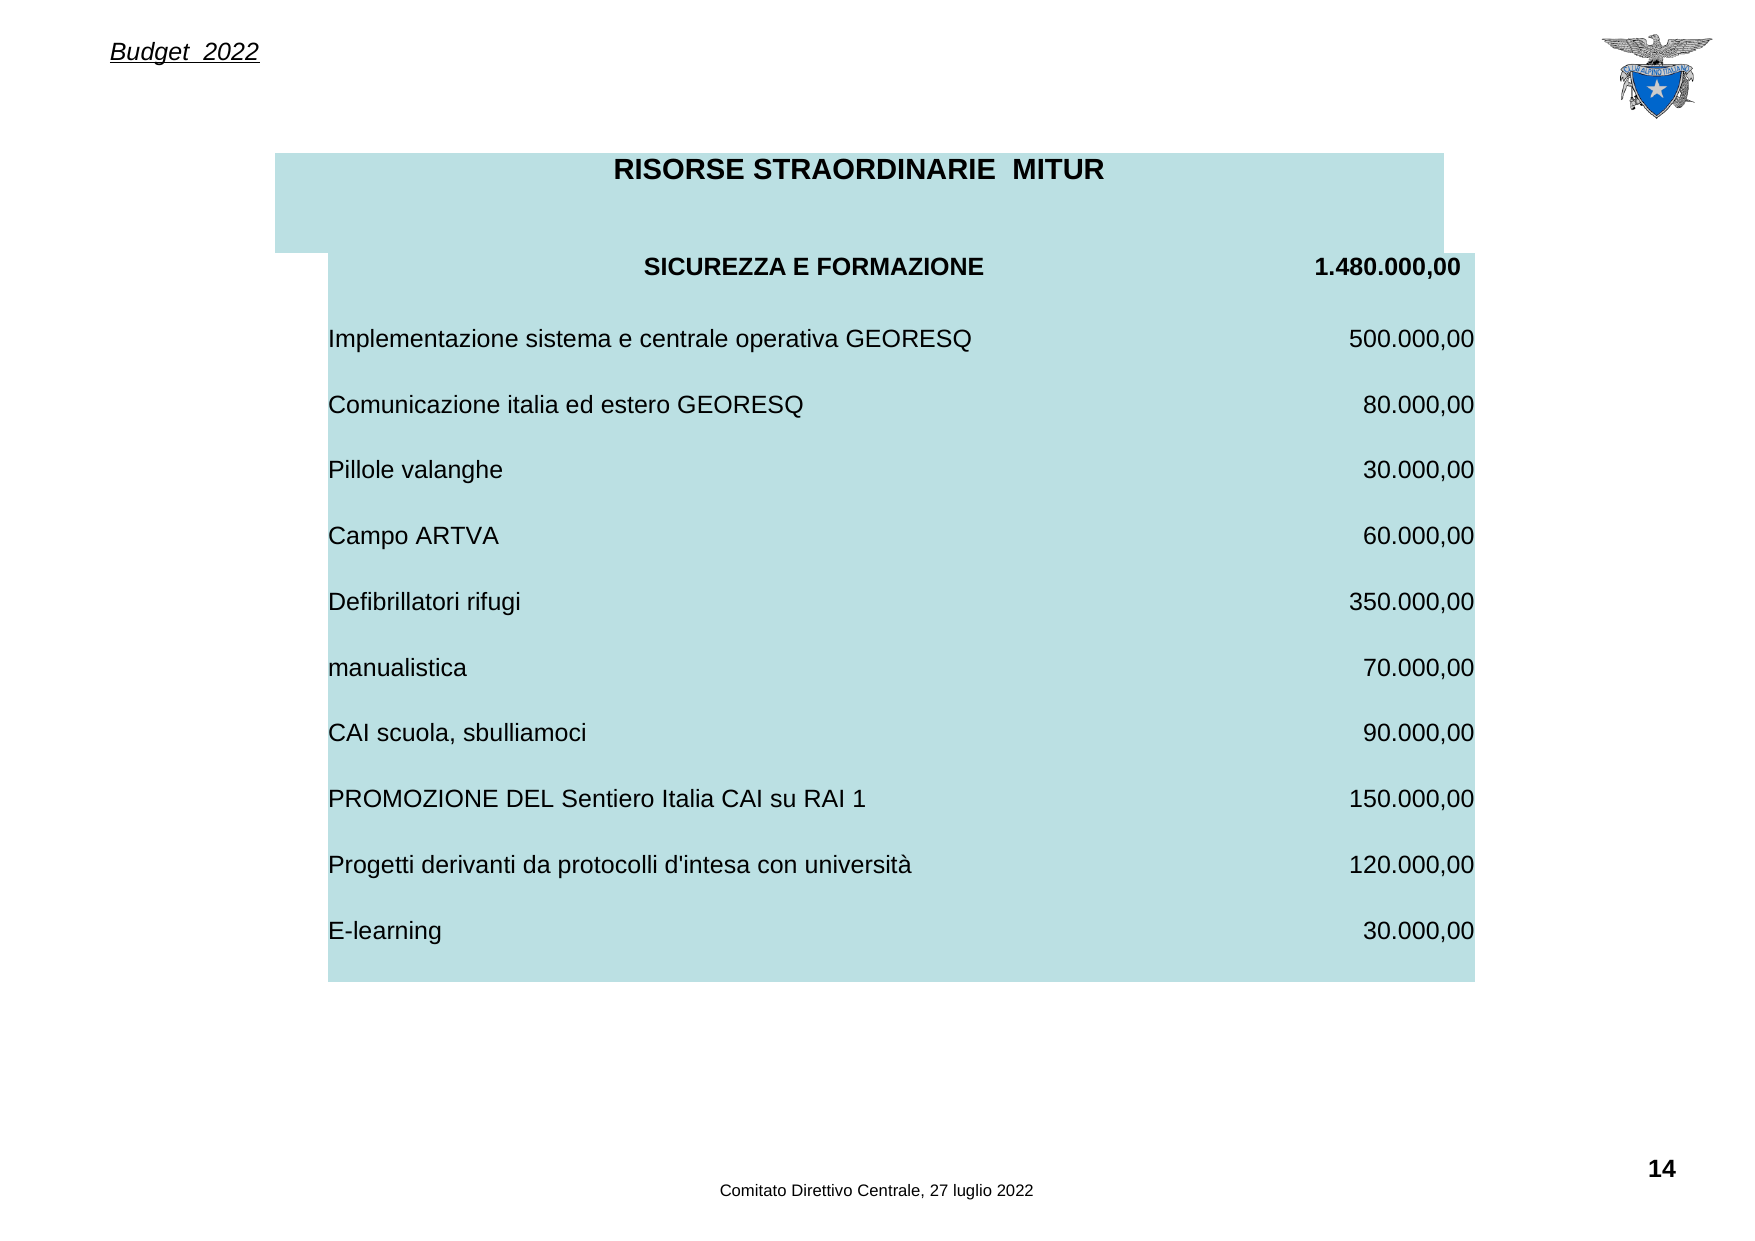

Budget 2022
| RISORSE STRAORDINARIE MITUR |
| --- |
| |
| SICUREZZA E FORMAZIONE | 1.480.000,00 |
| --- | --- |
| Implementazione sistema e centrale operativa GEORESQ | 500.000,00 |
| Comunicazione italia ed estero GEORESQ | 80.000,00 |
| Pillole valanghe | 30.000,00 |
| Campo ARTVA | 60.000,00 |
| Defibrillatori rifugi | 350.000,00 |
| manualistica | 70.000,00 |
| CAI scuola, sbulliamoci | 90.000,00 |
| PROMOZIONE DEL Sentiero Italia CAI su RAI 1 | 150.000,00 |
| Progetti derivanti da protocolli d'intesa con università | 120.000,00 |
| E-learning | 30.000,00 |
14
Comitato Direttivo Centrale, 27 luglio 2022